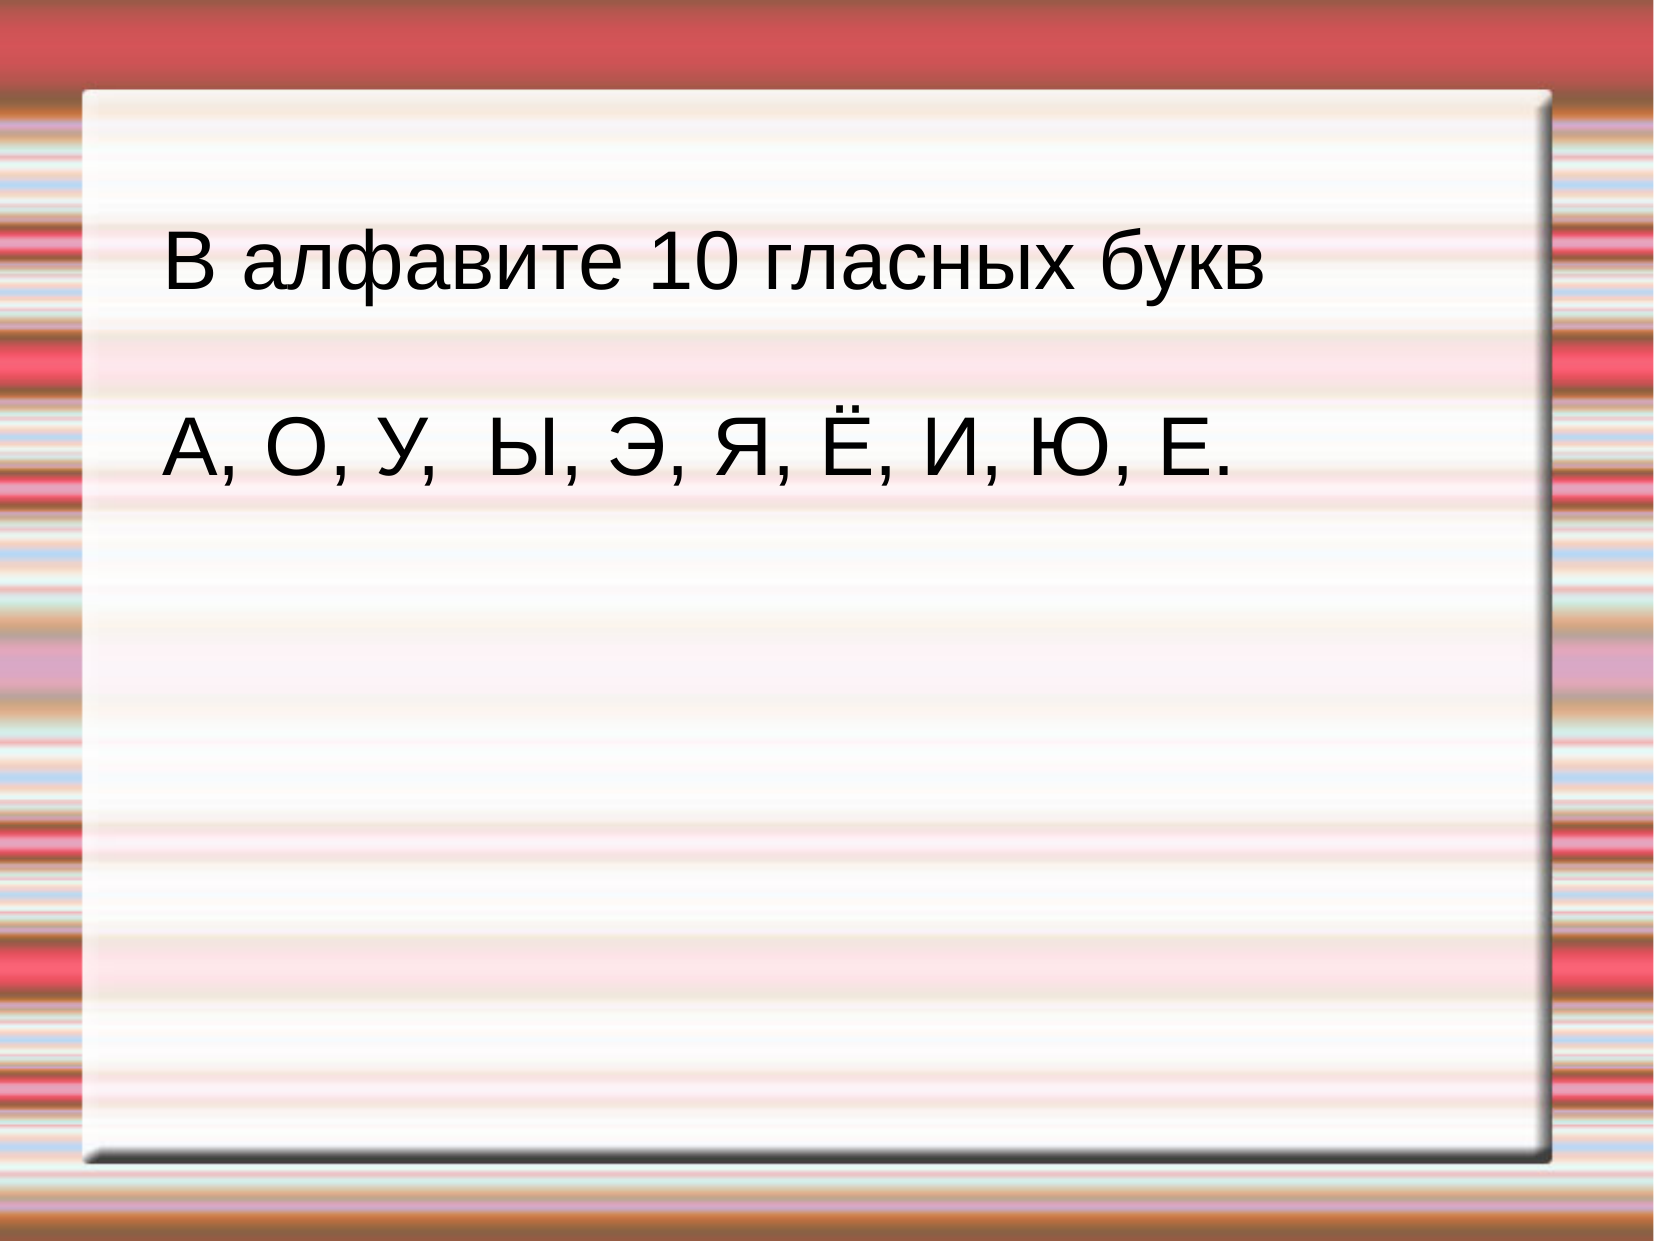

В алфавите 10 гласных букв
А, О, У, Ы, Э, Я, Ё, И, Ю, Е.